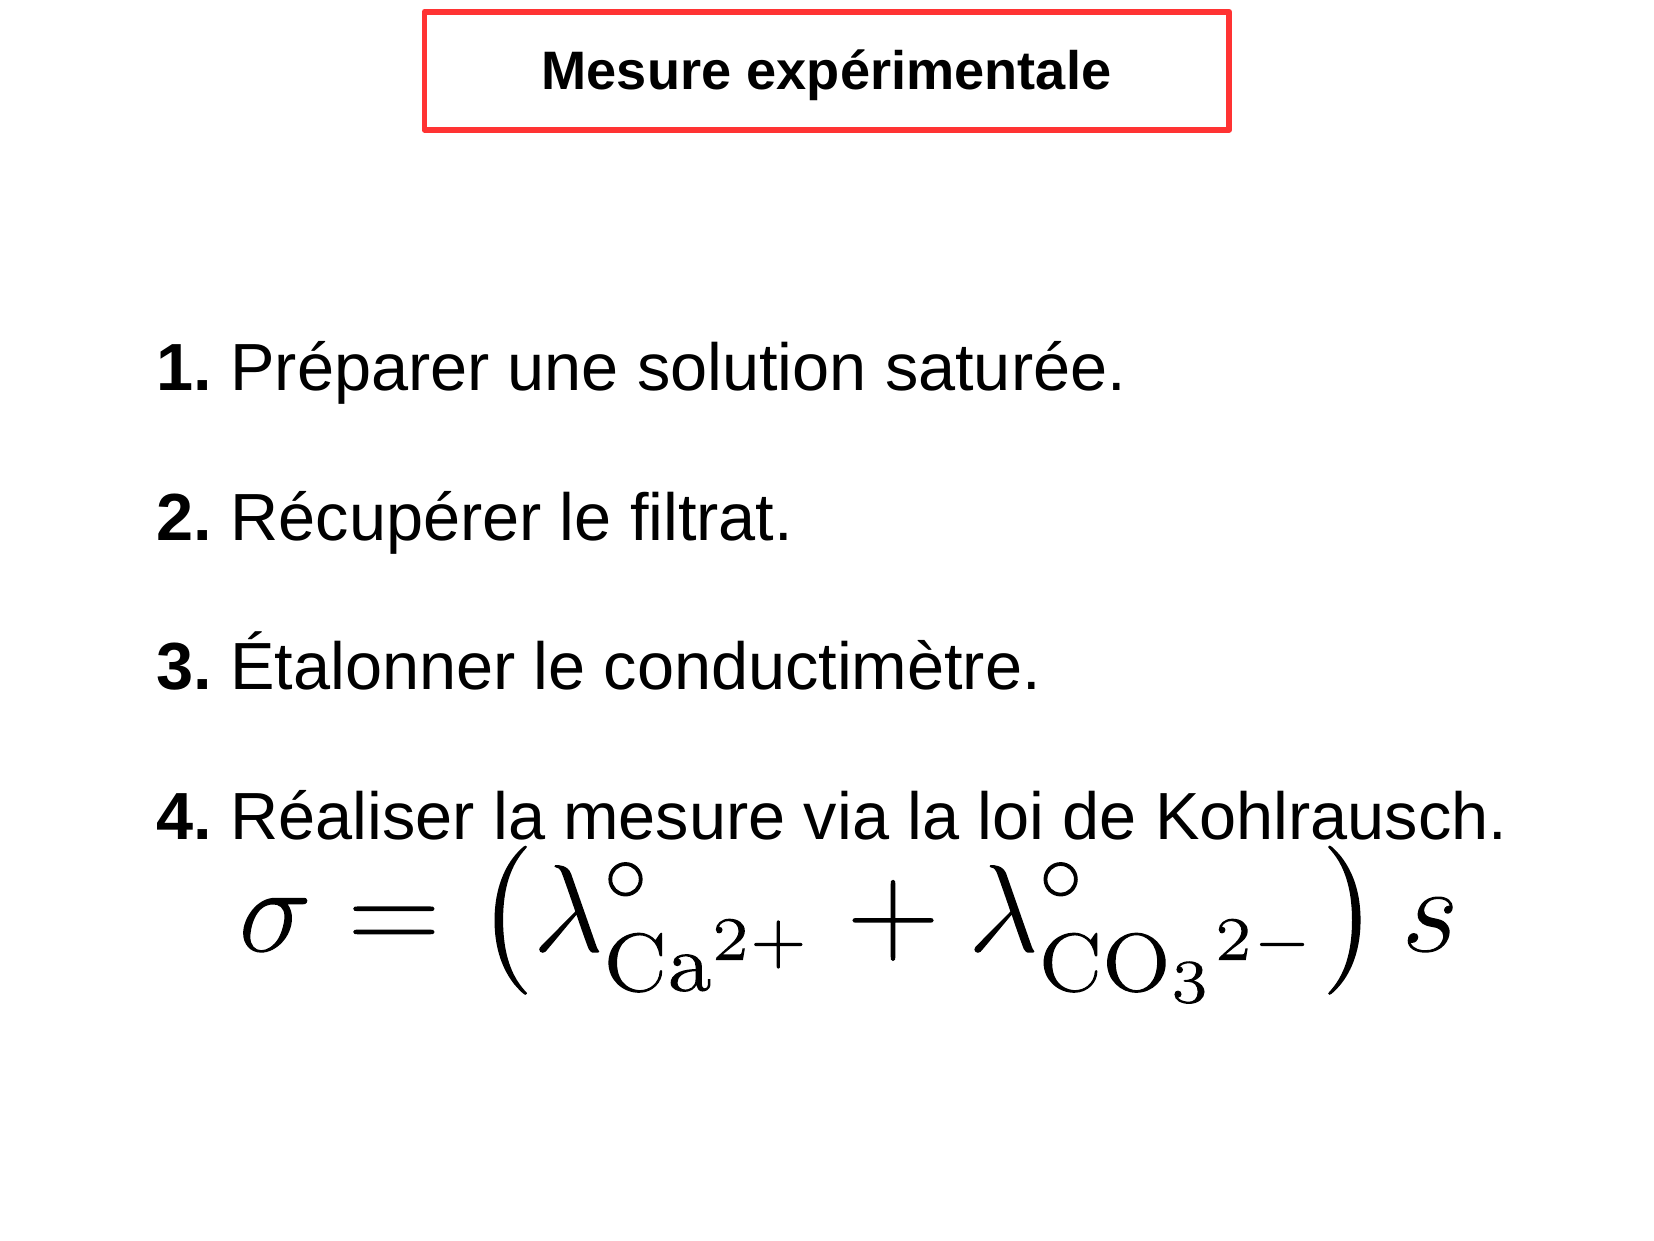

Mesure expérimentale
1. Préparer une solution saturée.
2. Récupérer le filtrat.
3. Étalonner le conductimètre.
4. Réaliser la mesure via la loi de Kohlrausch.